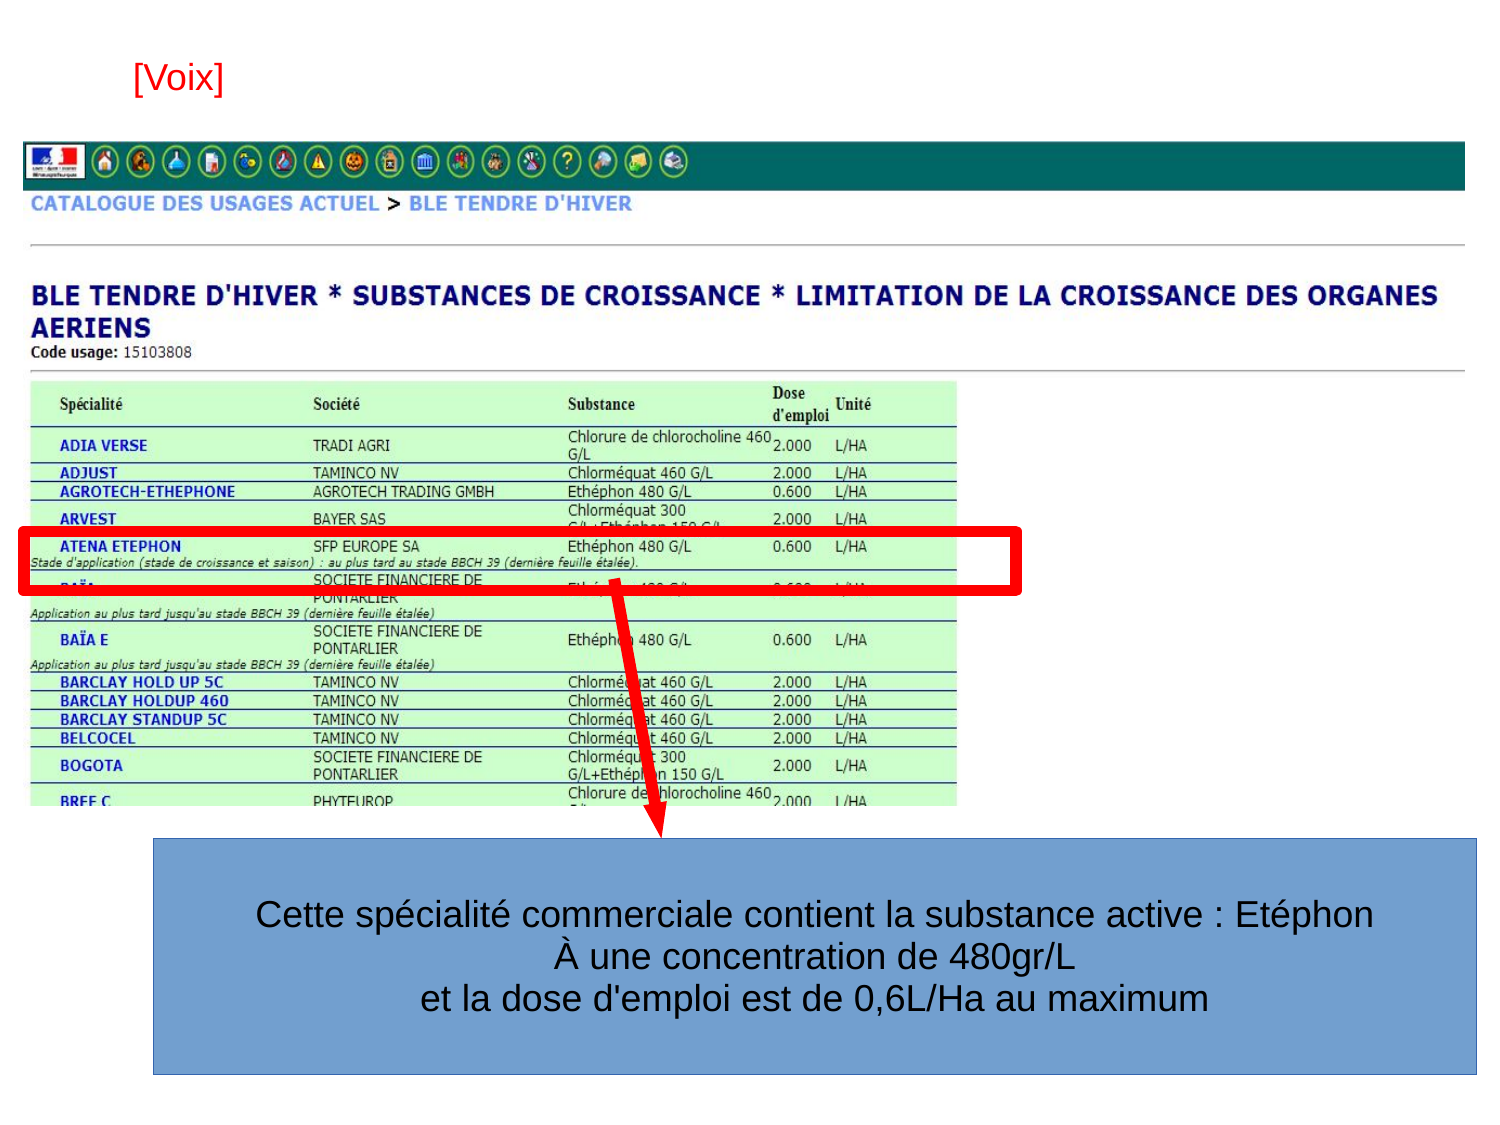

[Voix]
Cette spécialité commerciale contient la substance active : Etéphon
À une concentration de 480gr/L
et la dose d'emploi est de 0,6L/Ha au maximum